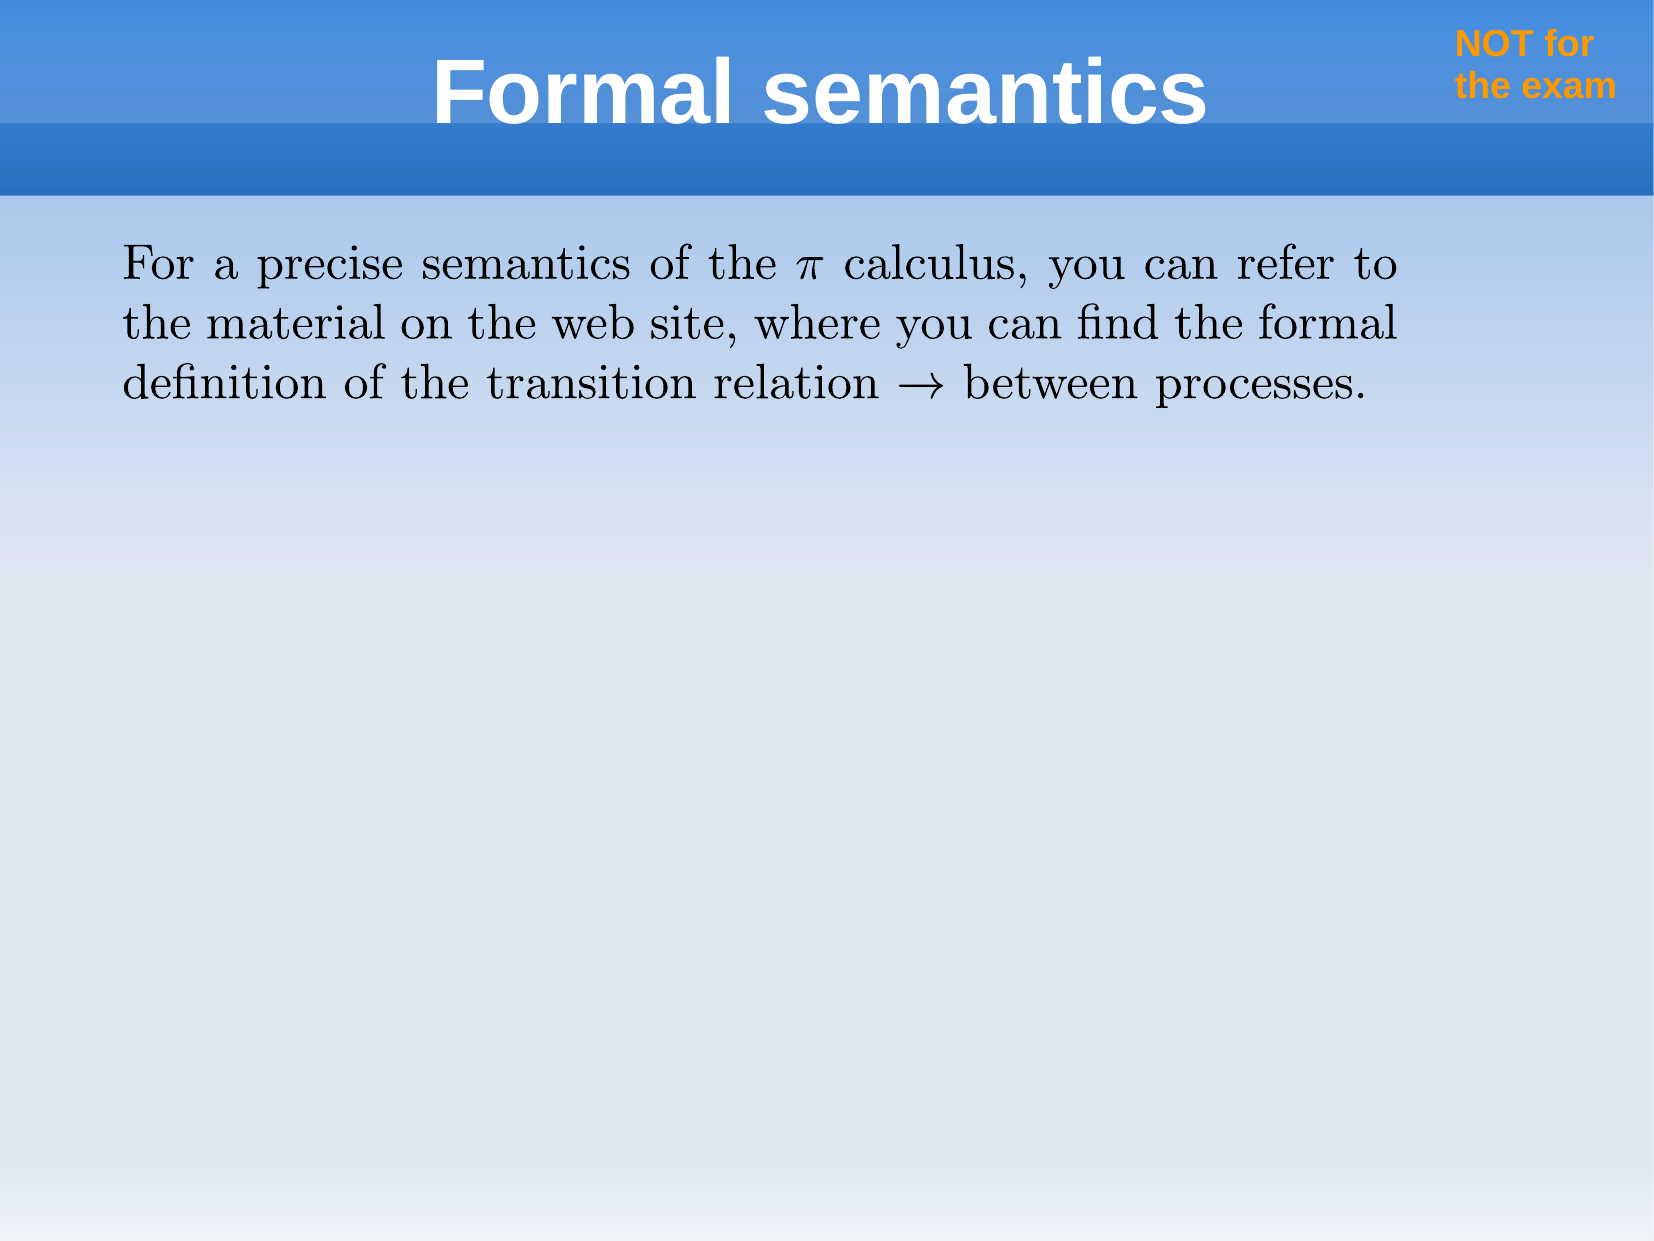

# Formal semantics
NOT for
the exam